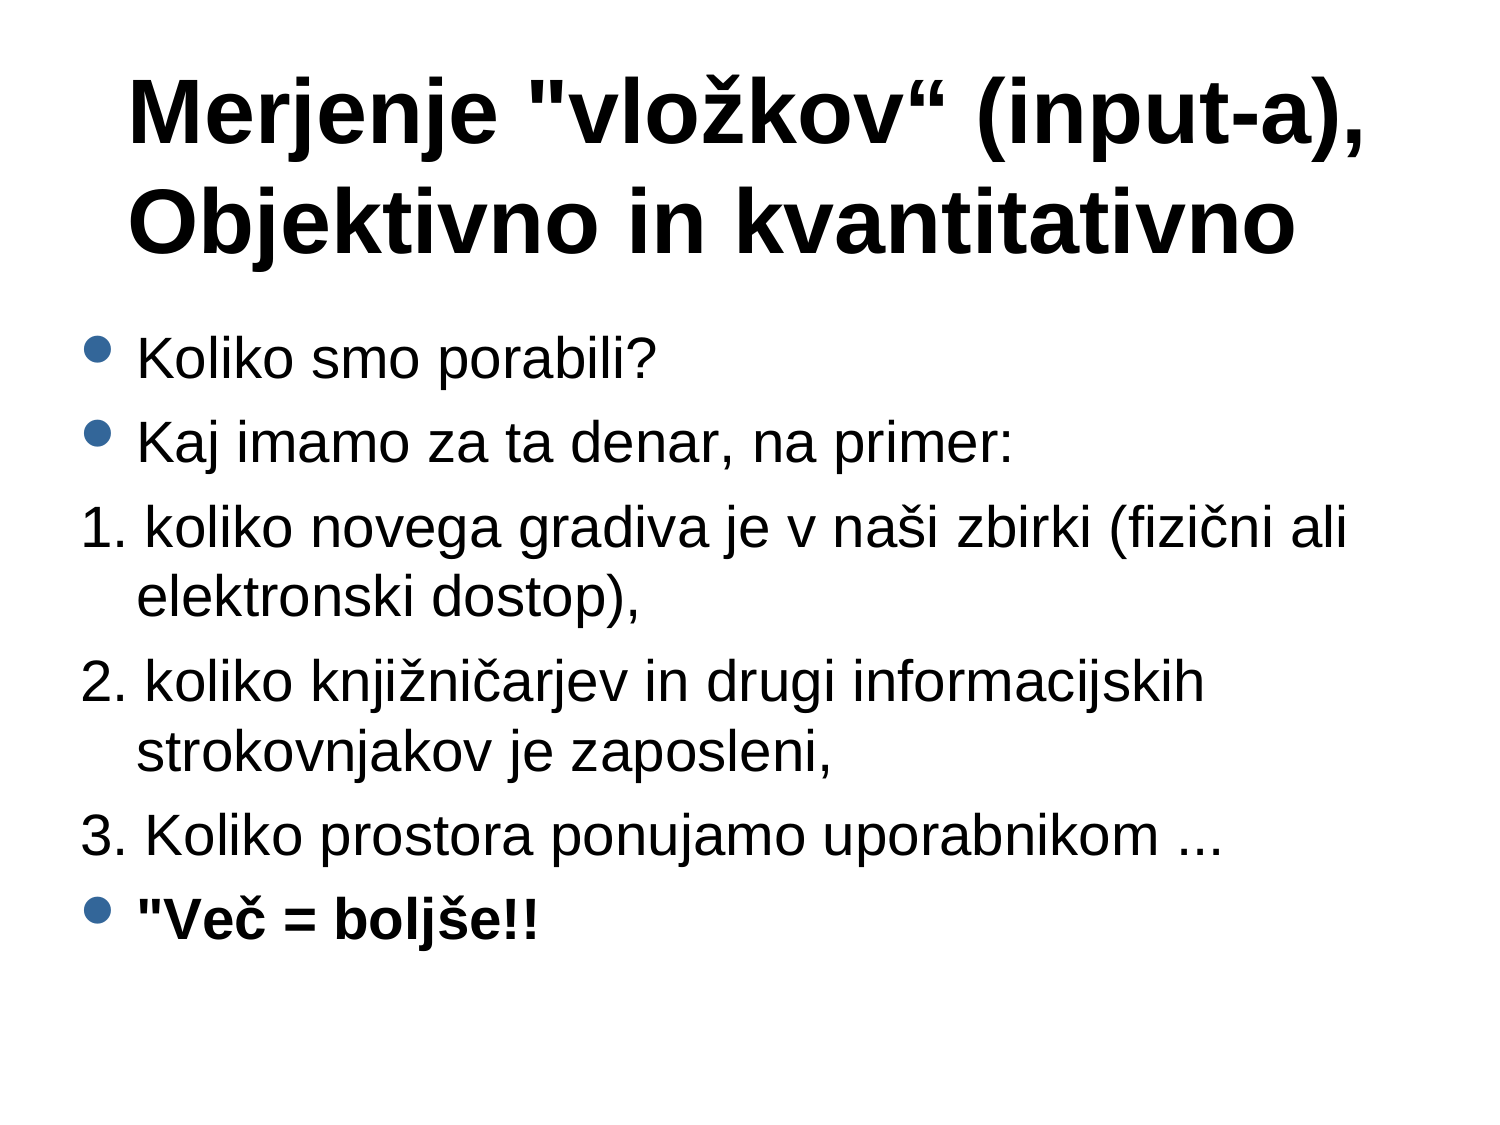

# Merjenje "vložkov“ (input-a), Objektivno in kvantitativno
Koliko smo porabili?
Kaj imamo za ta denar, na primer:
1. koliko novega gradiva je v naši zbirki (fizični ali elektronski dostop),
2. koliko knjižničarjev in drugi informacijskih strokovnjakov je zaposleni,
3. Koliko prostora ponujamo uporabnikom ...
"Več = boljše!!
Primoz Juznic, BINK, FF, Univerza v Ljubljani